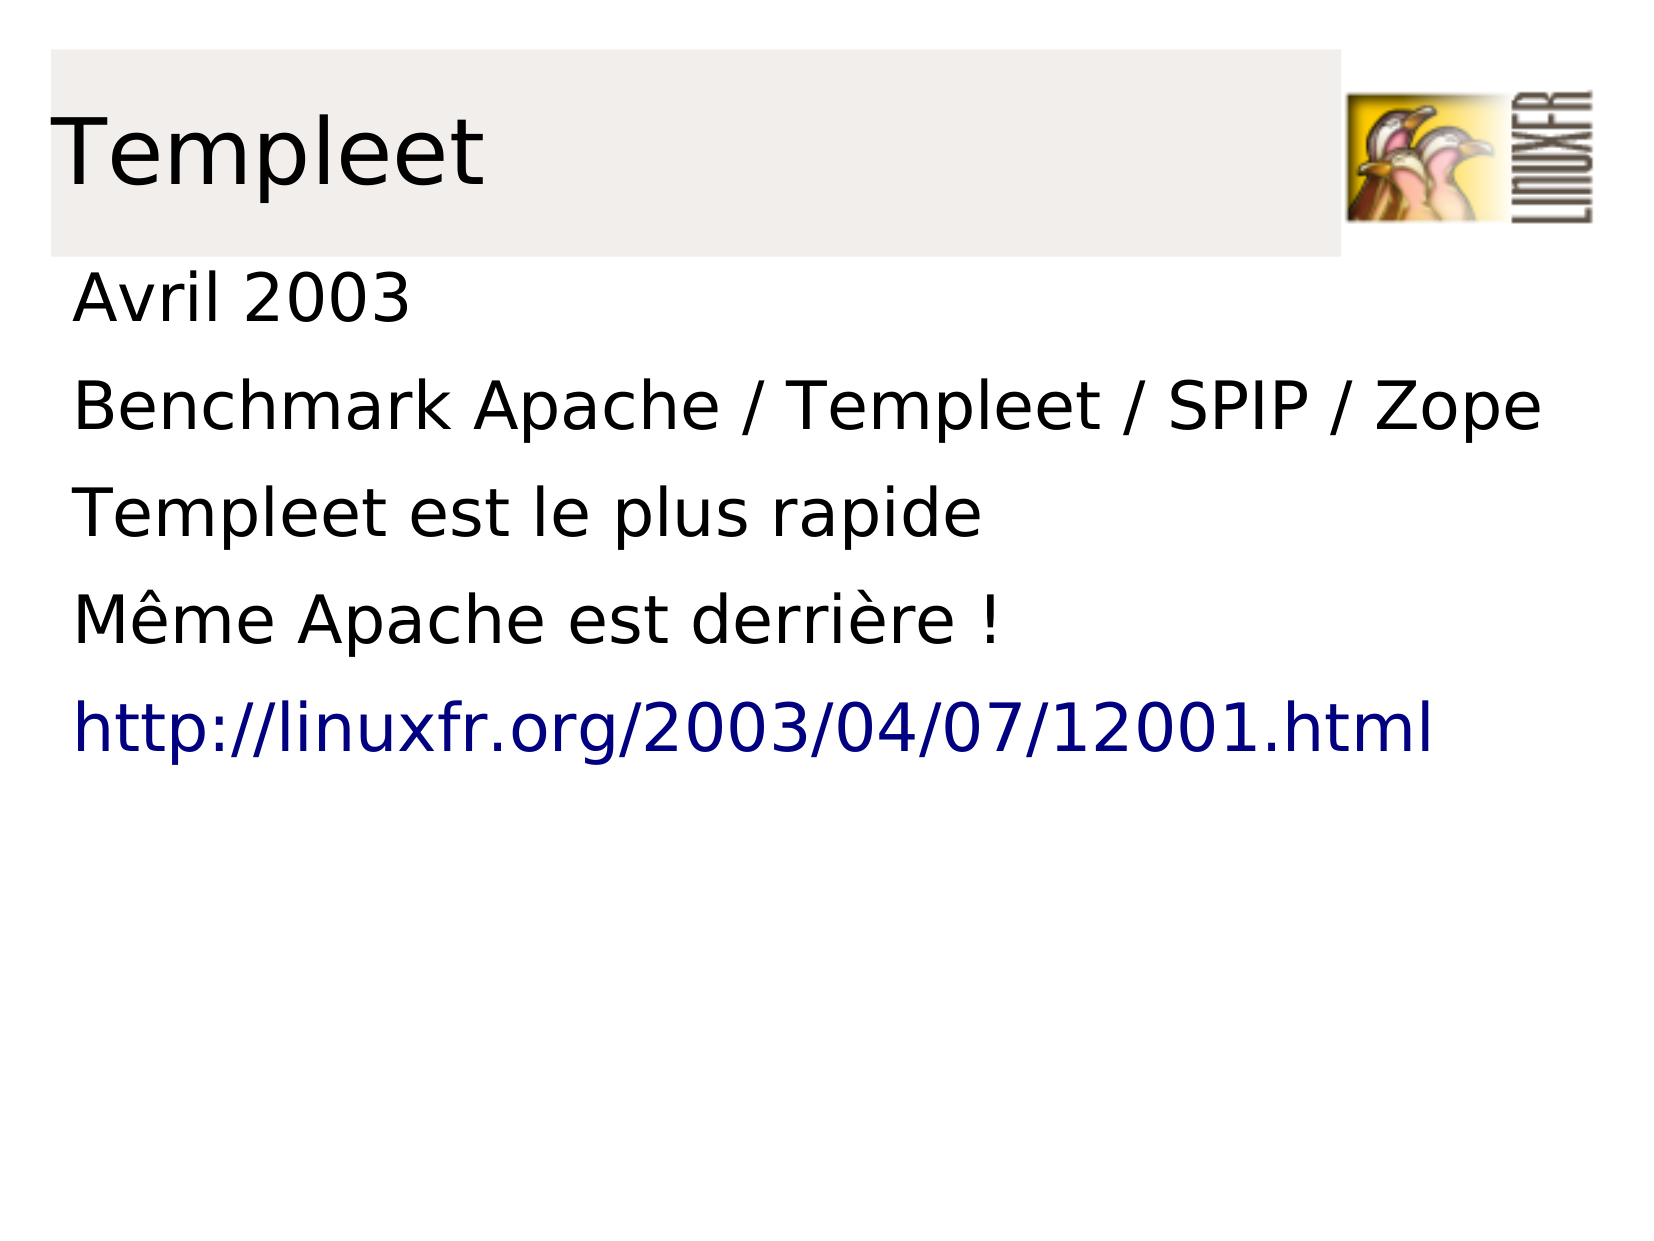

# Templeet
Avril 2003
Benchmark Apache / Templeet / SPIP / Zope
Templeet est le plus rapide
Même Apache est derrière !
http://linuxfr.org/2003/04/07/12001.html